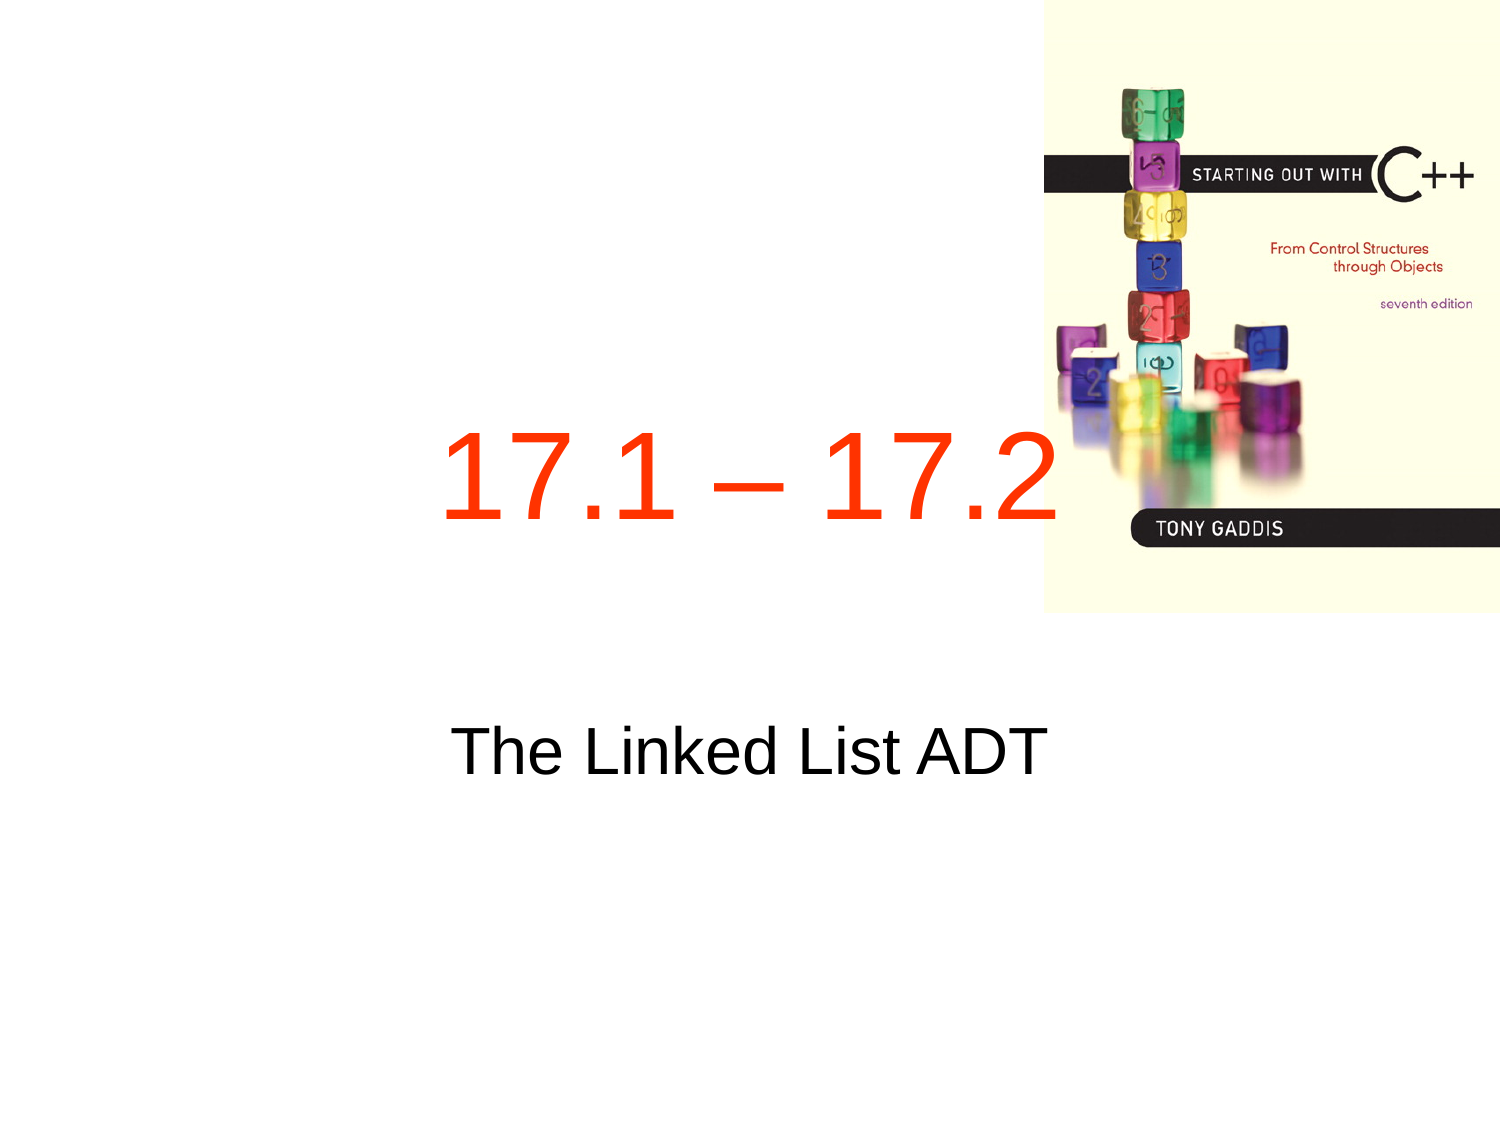

# 17.1 – 17.2
The Linked List ADT